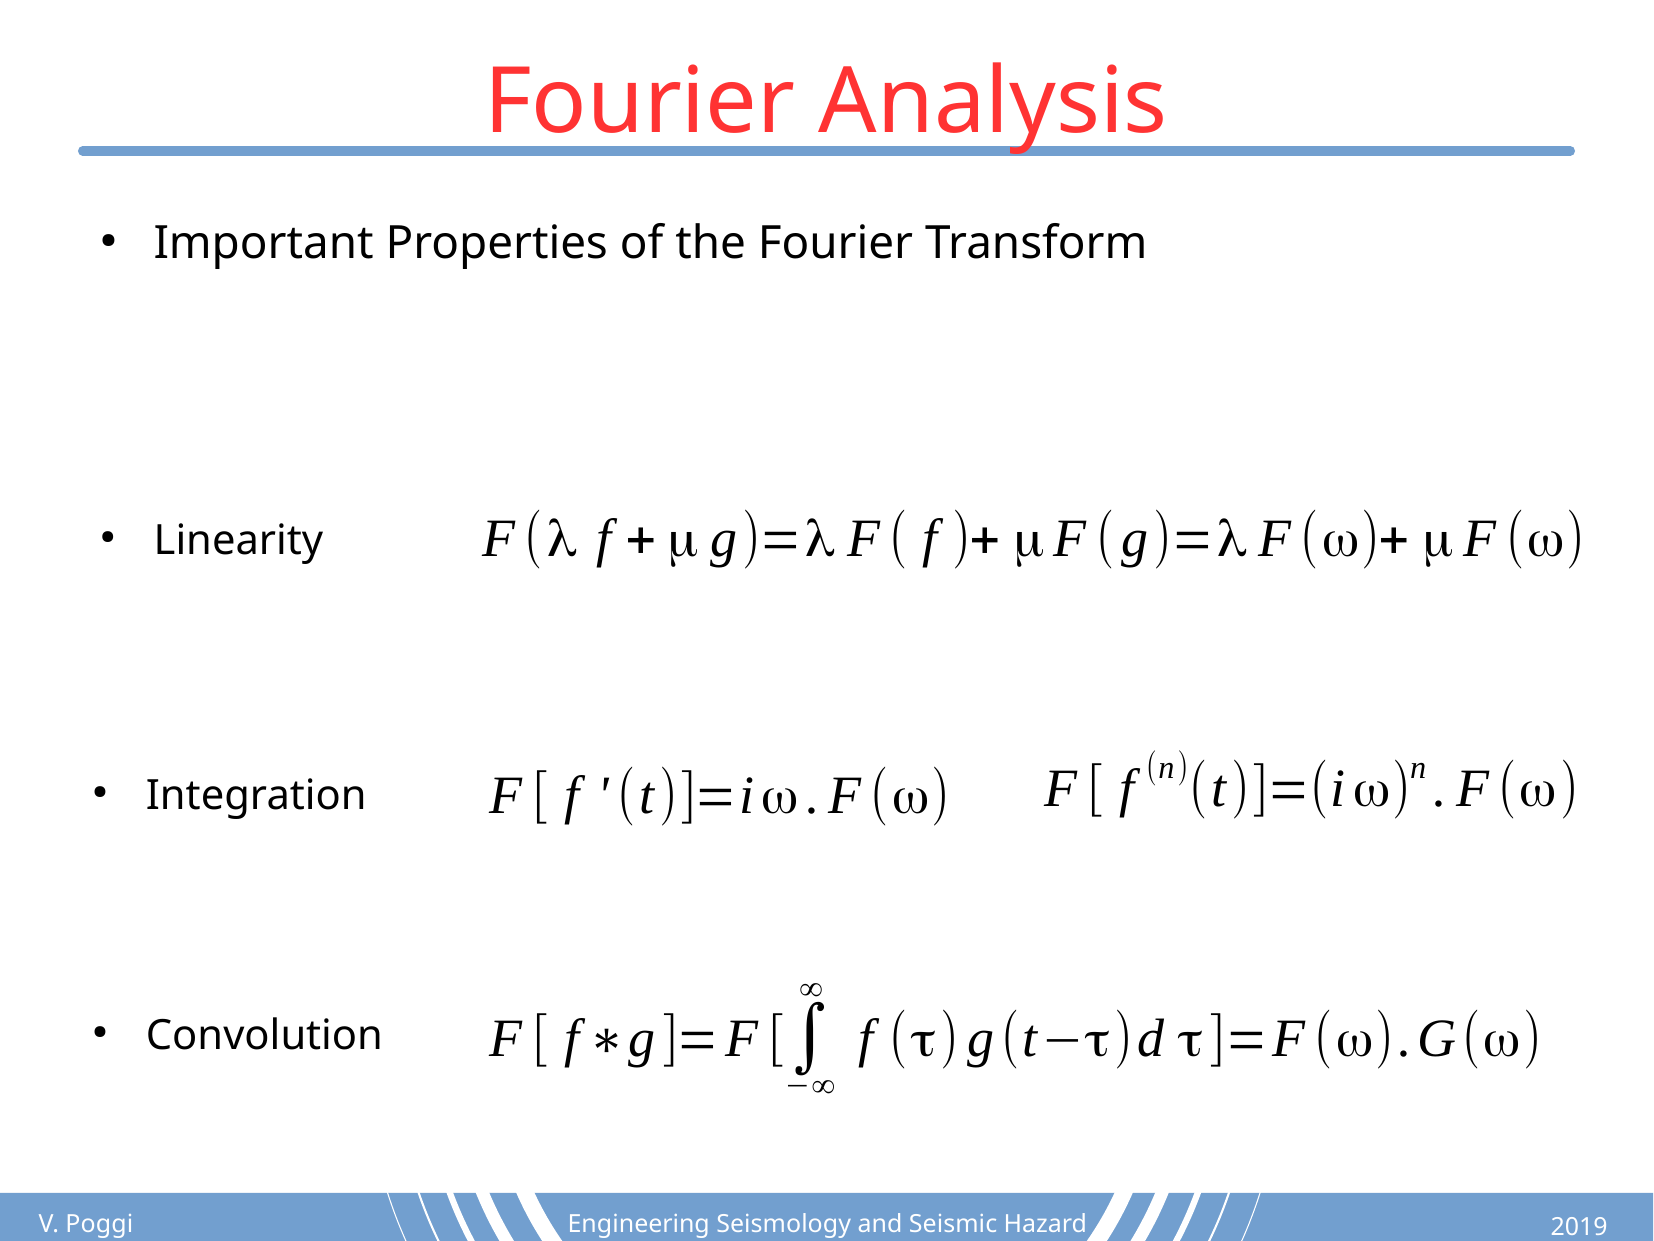

# Fourier Analysis
Important Properties of the Fourier Transform
Linearity
Integration
Convolution